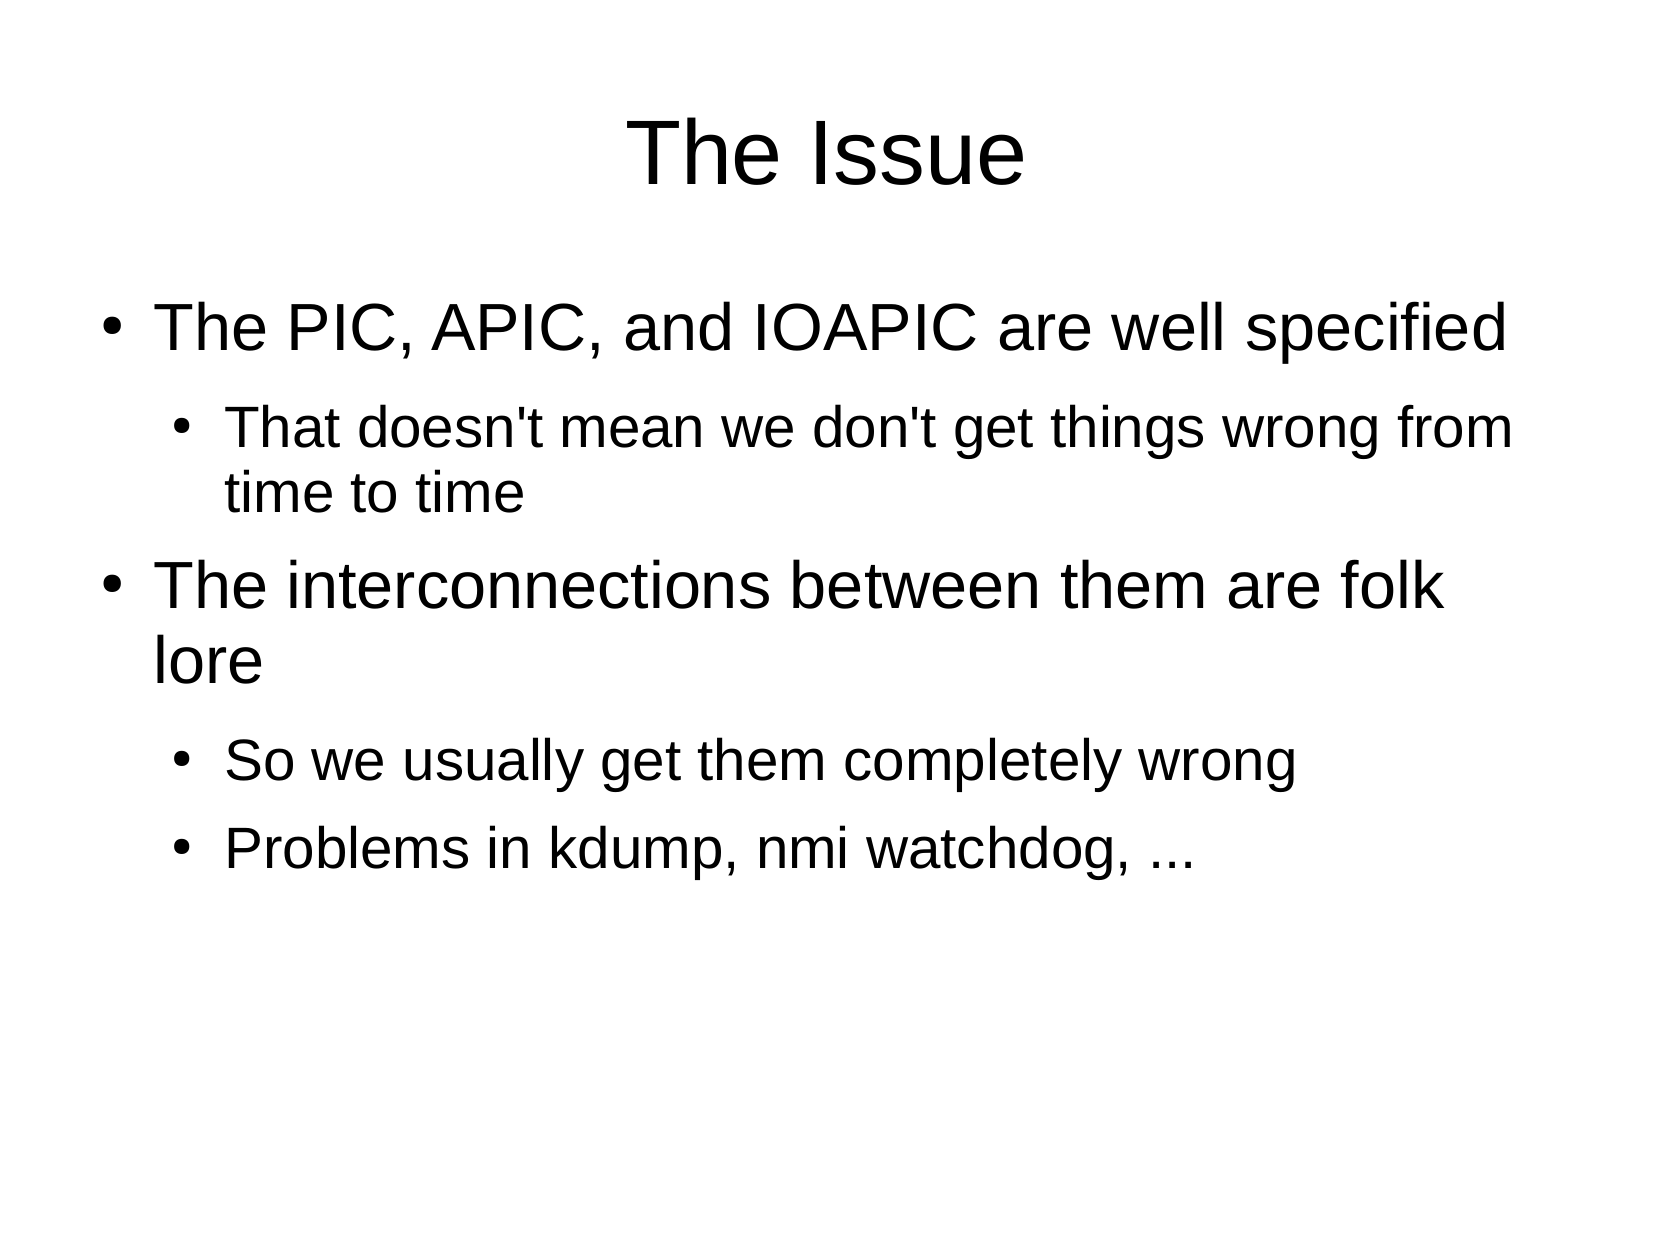

# The Issue
The PIC, APIC, and IOAPIC are well specified
That doesn't mean we don't get things wrong from time to time
The interconnections between them are folk lore
So we usually get them completely wrong
Problems in kdump, nmi watchdog, ...